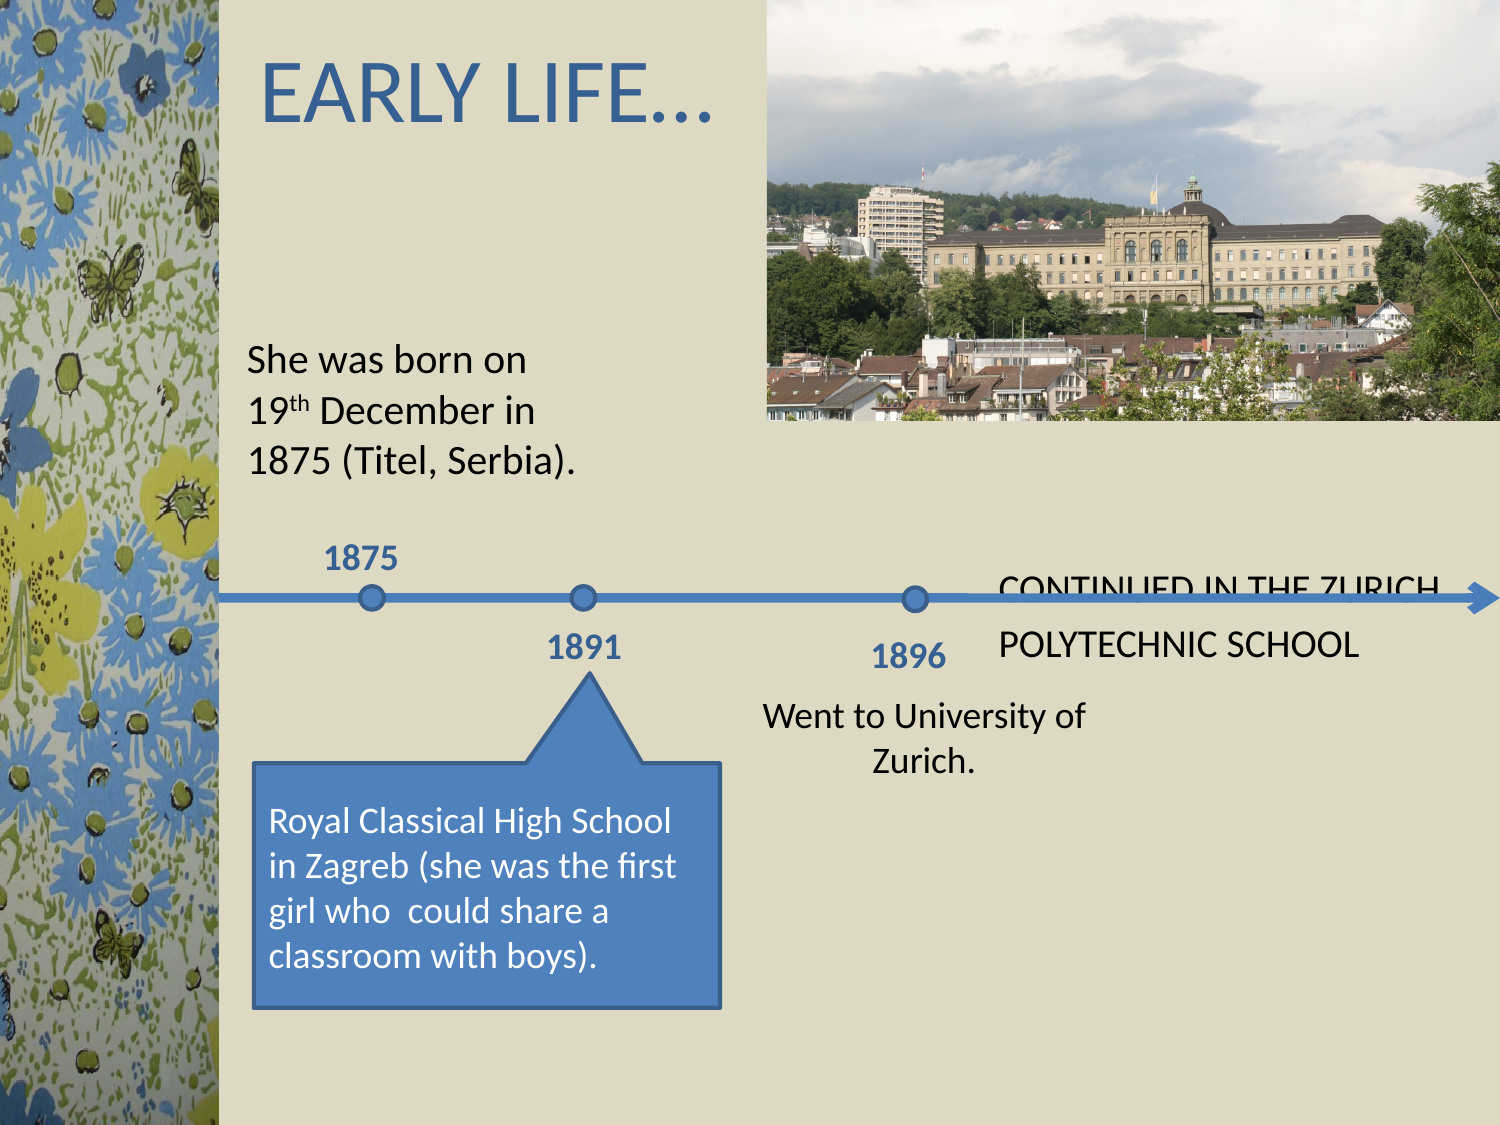

# EARLY LIFE…
She was born on 19th December in 1875 (Titel, Serbia).
CONTINUED IN THE ZURICH
POLYTECHNIC SCHOOL
1875
1891
1896
Went to University of Zurich.
Royal Classical High School in Zagreb (she was the first girl who could share a classroom with boys).